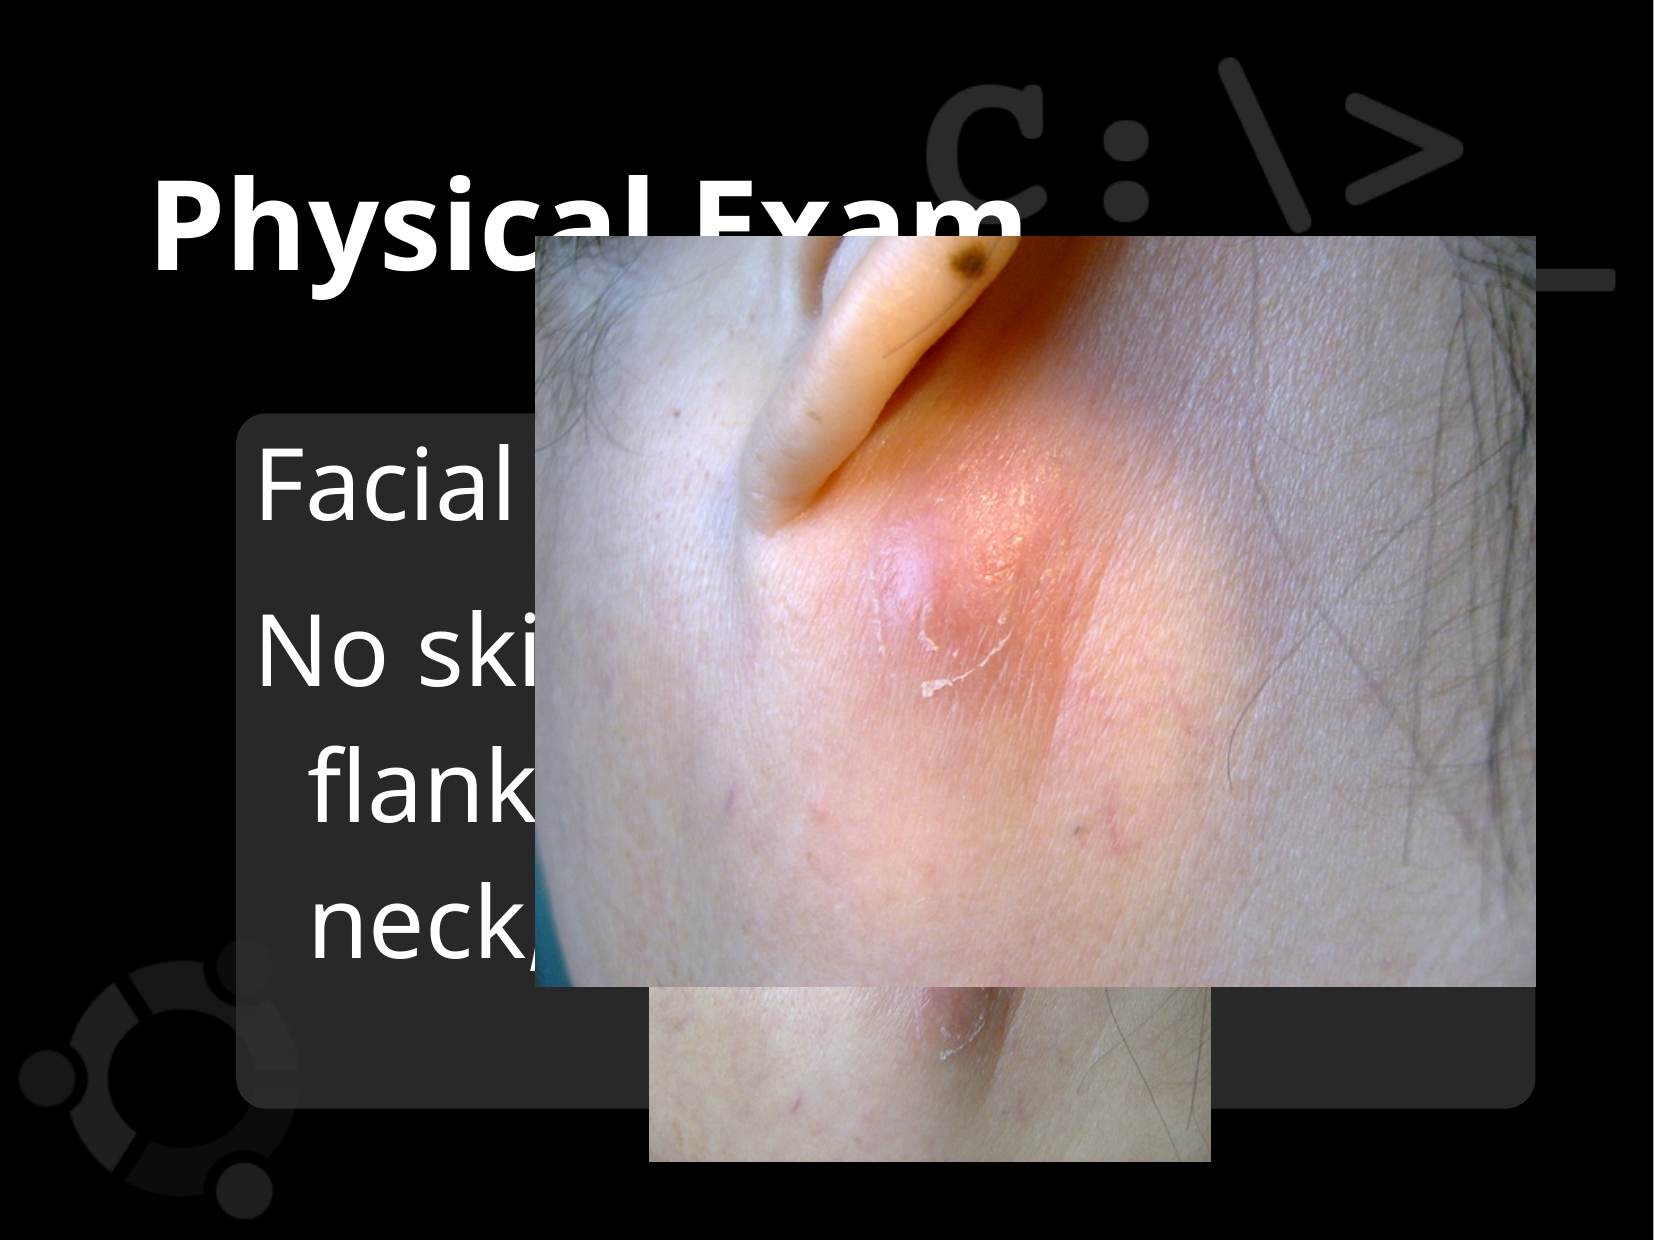

# Physical Exam.
Facial swelling
No skin rash / petechia / flank knocking pain / neck, inguinal LAP